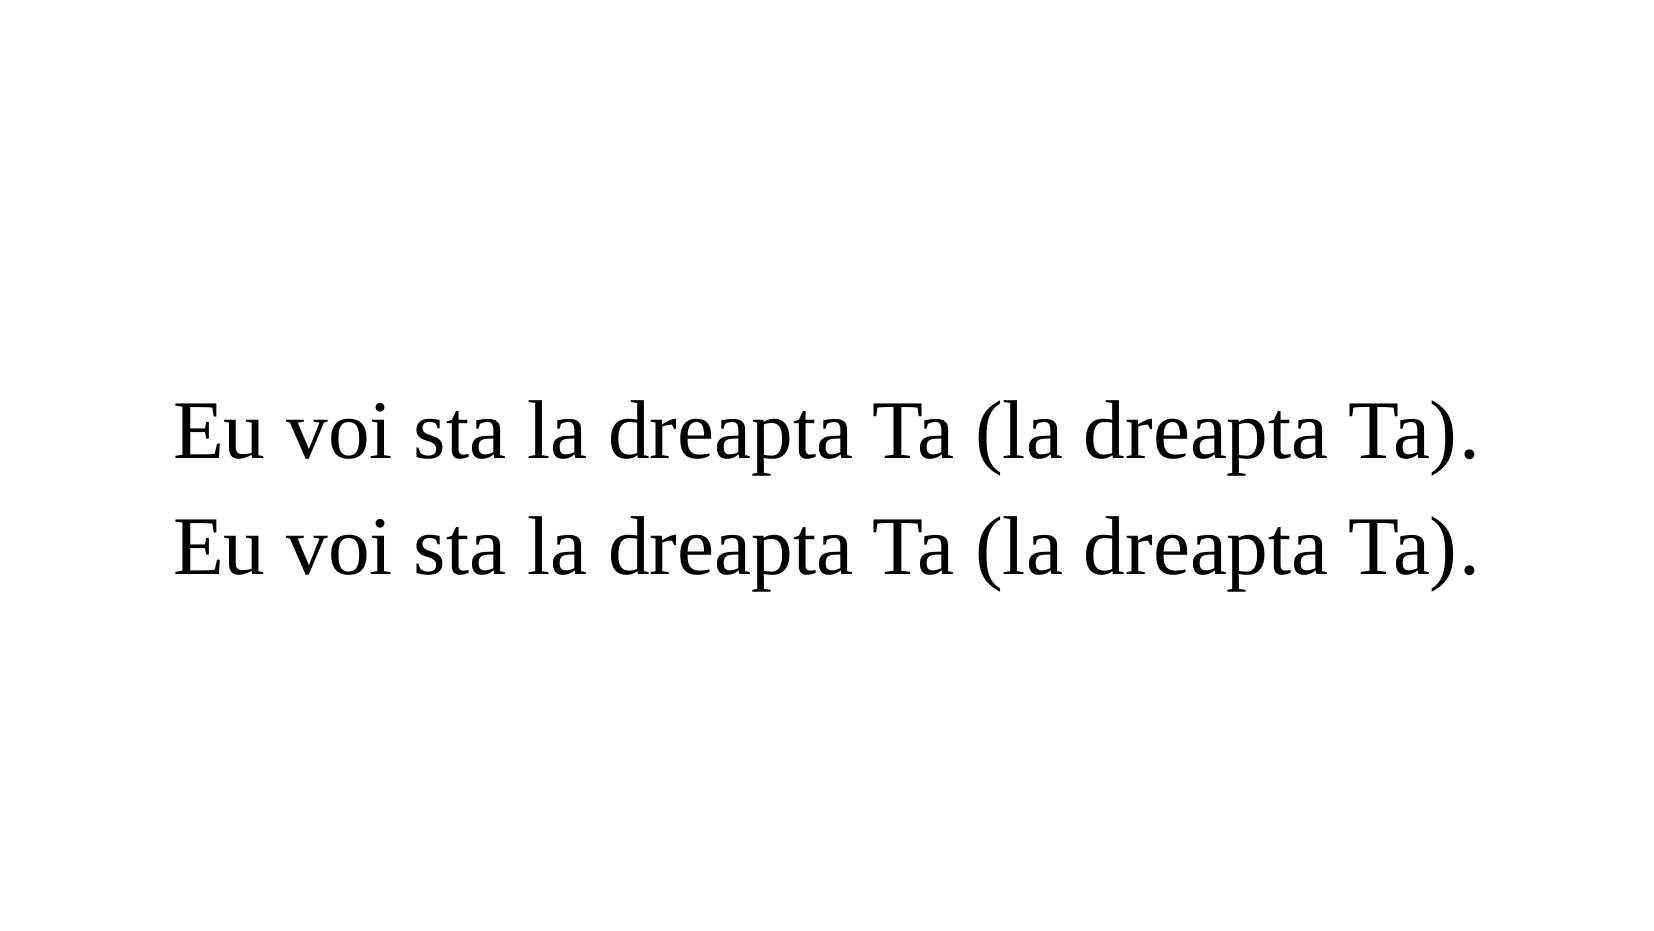

# Eu voi sta la dreapta Ta (la dreapta Ta).
Eu voi sta la dreapta Ta (la dreapta Ta).